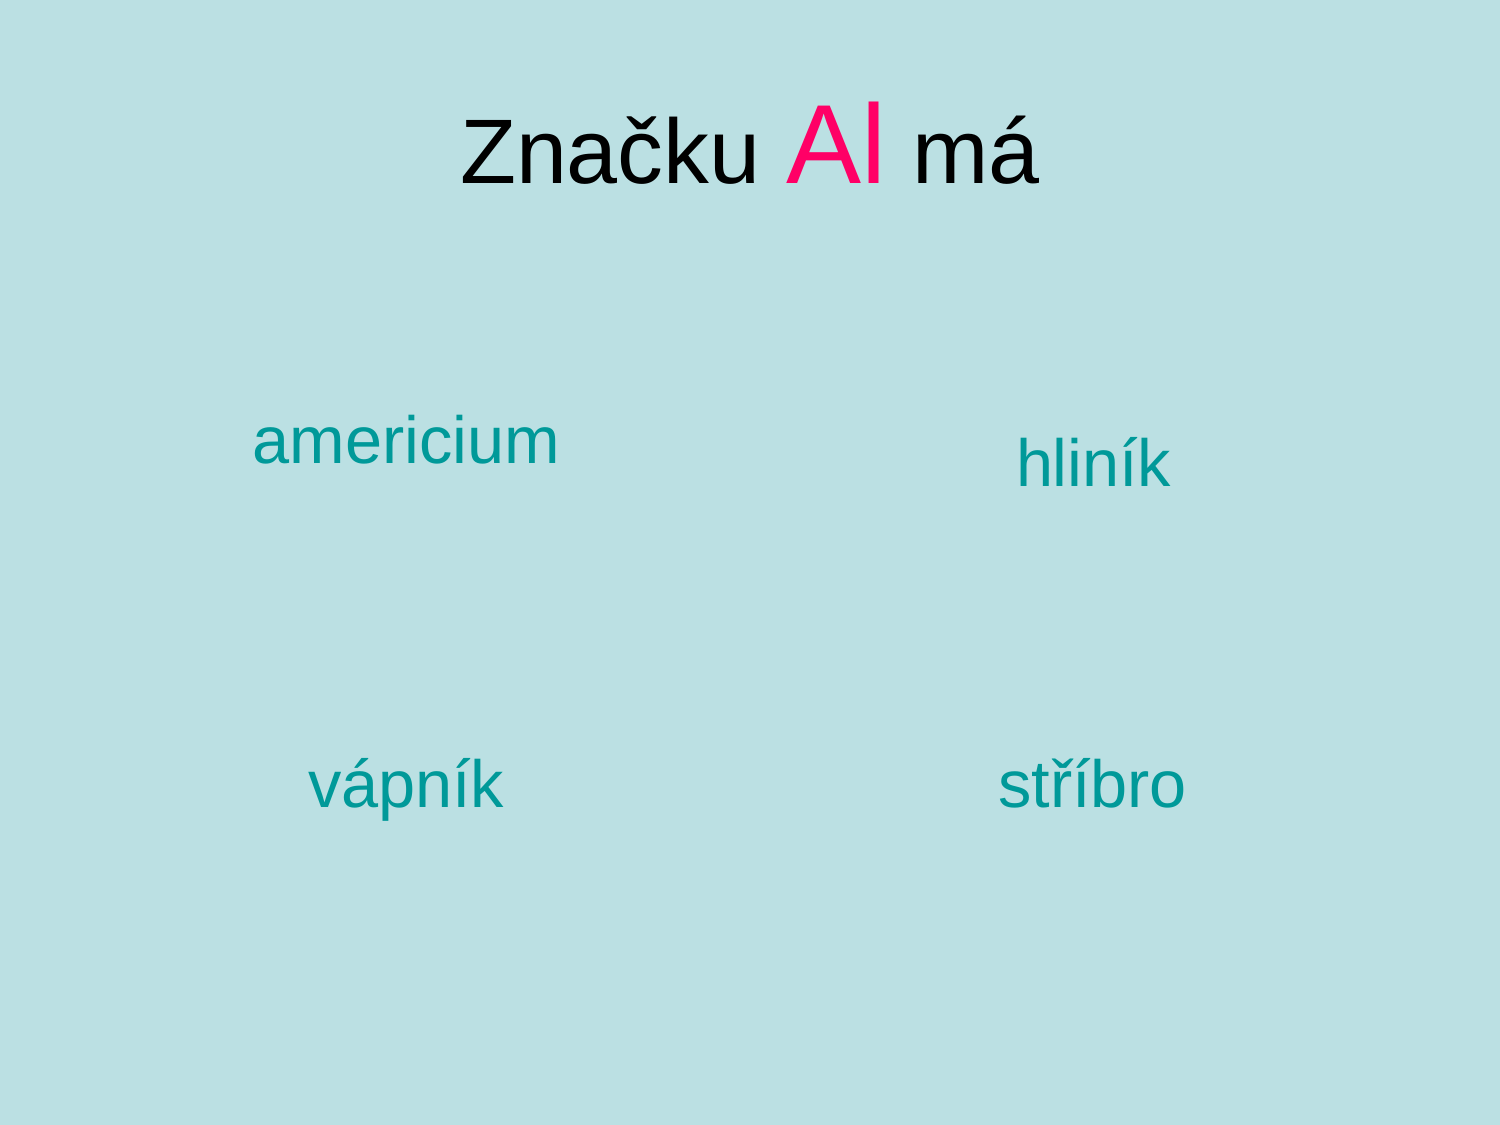

# Značku Al má
| americium |
| --- |
| hliník |
| --- |
| vápník |
| --- |
| stříbro |
| --- |